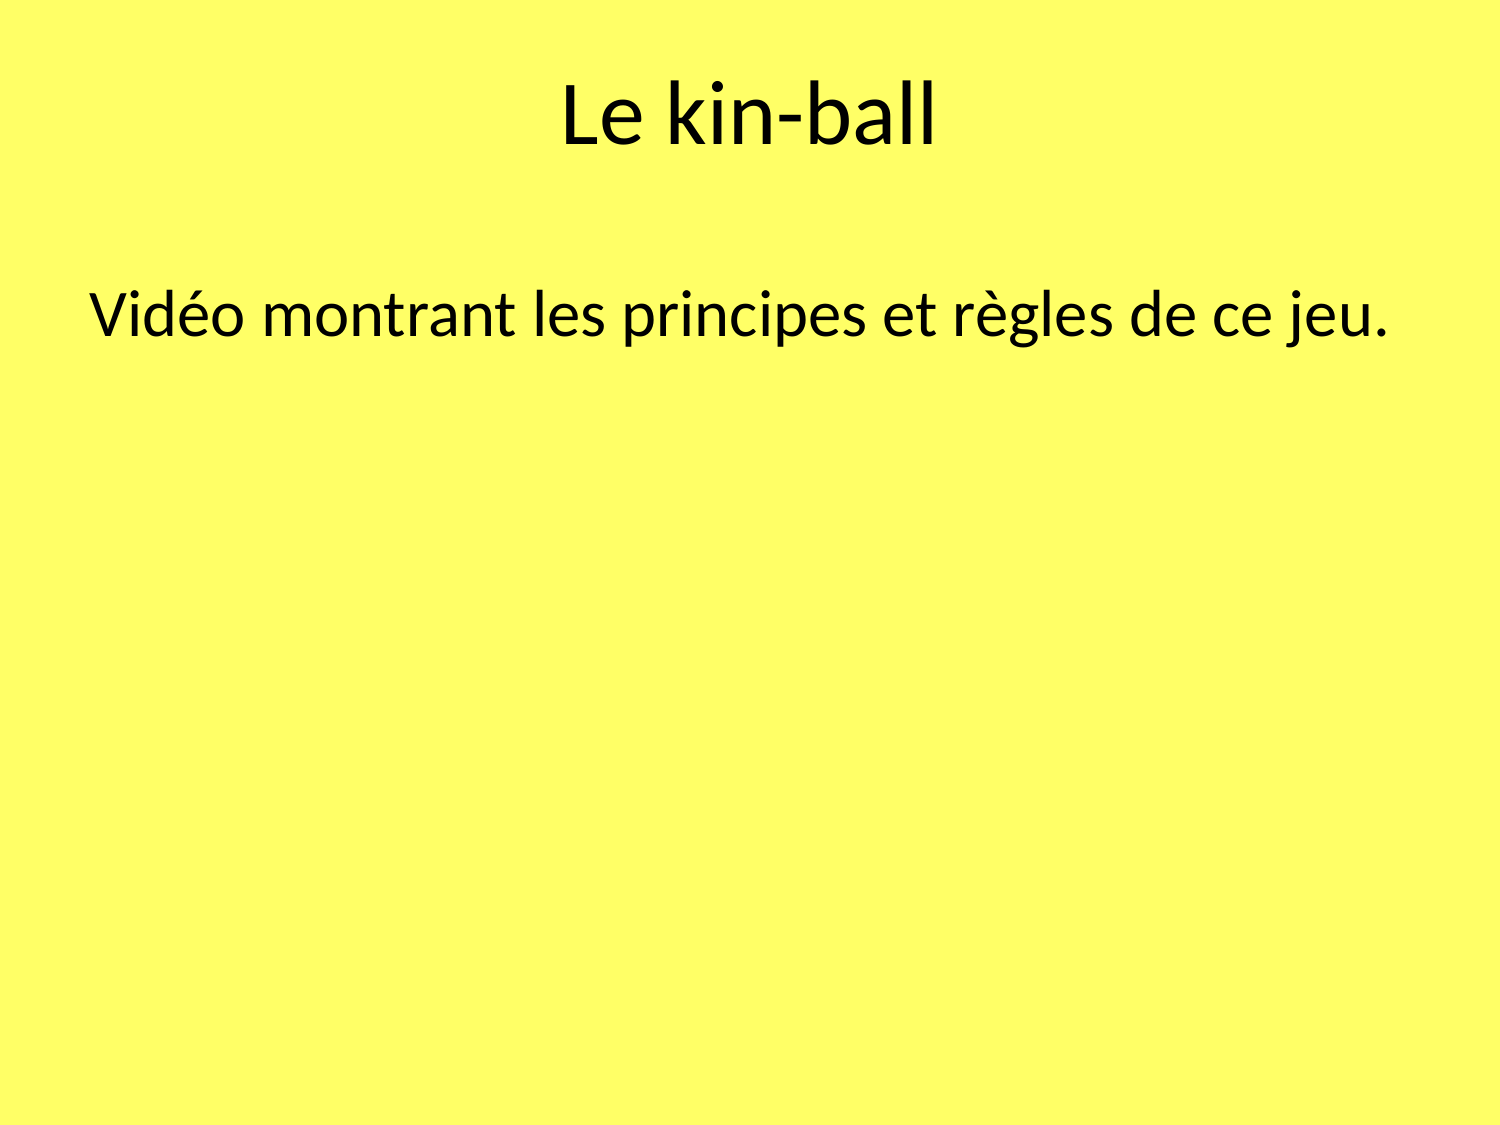

# Le kin-ball
Vidéo montrant les principes et règles de ce jeu.